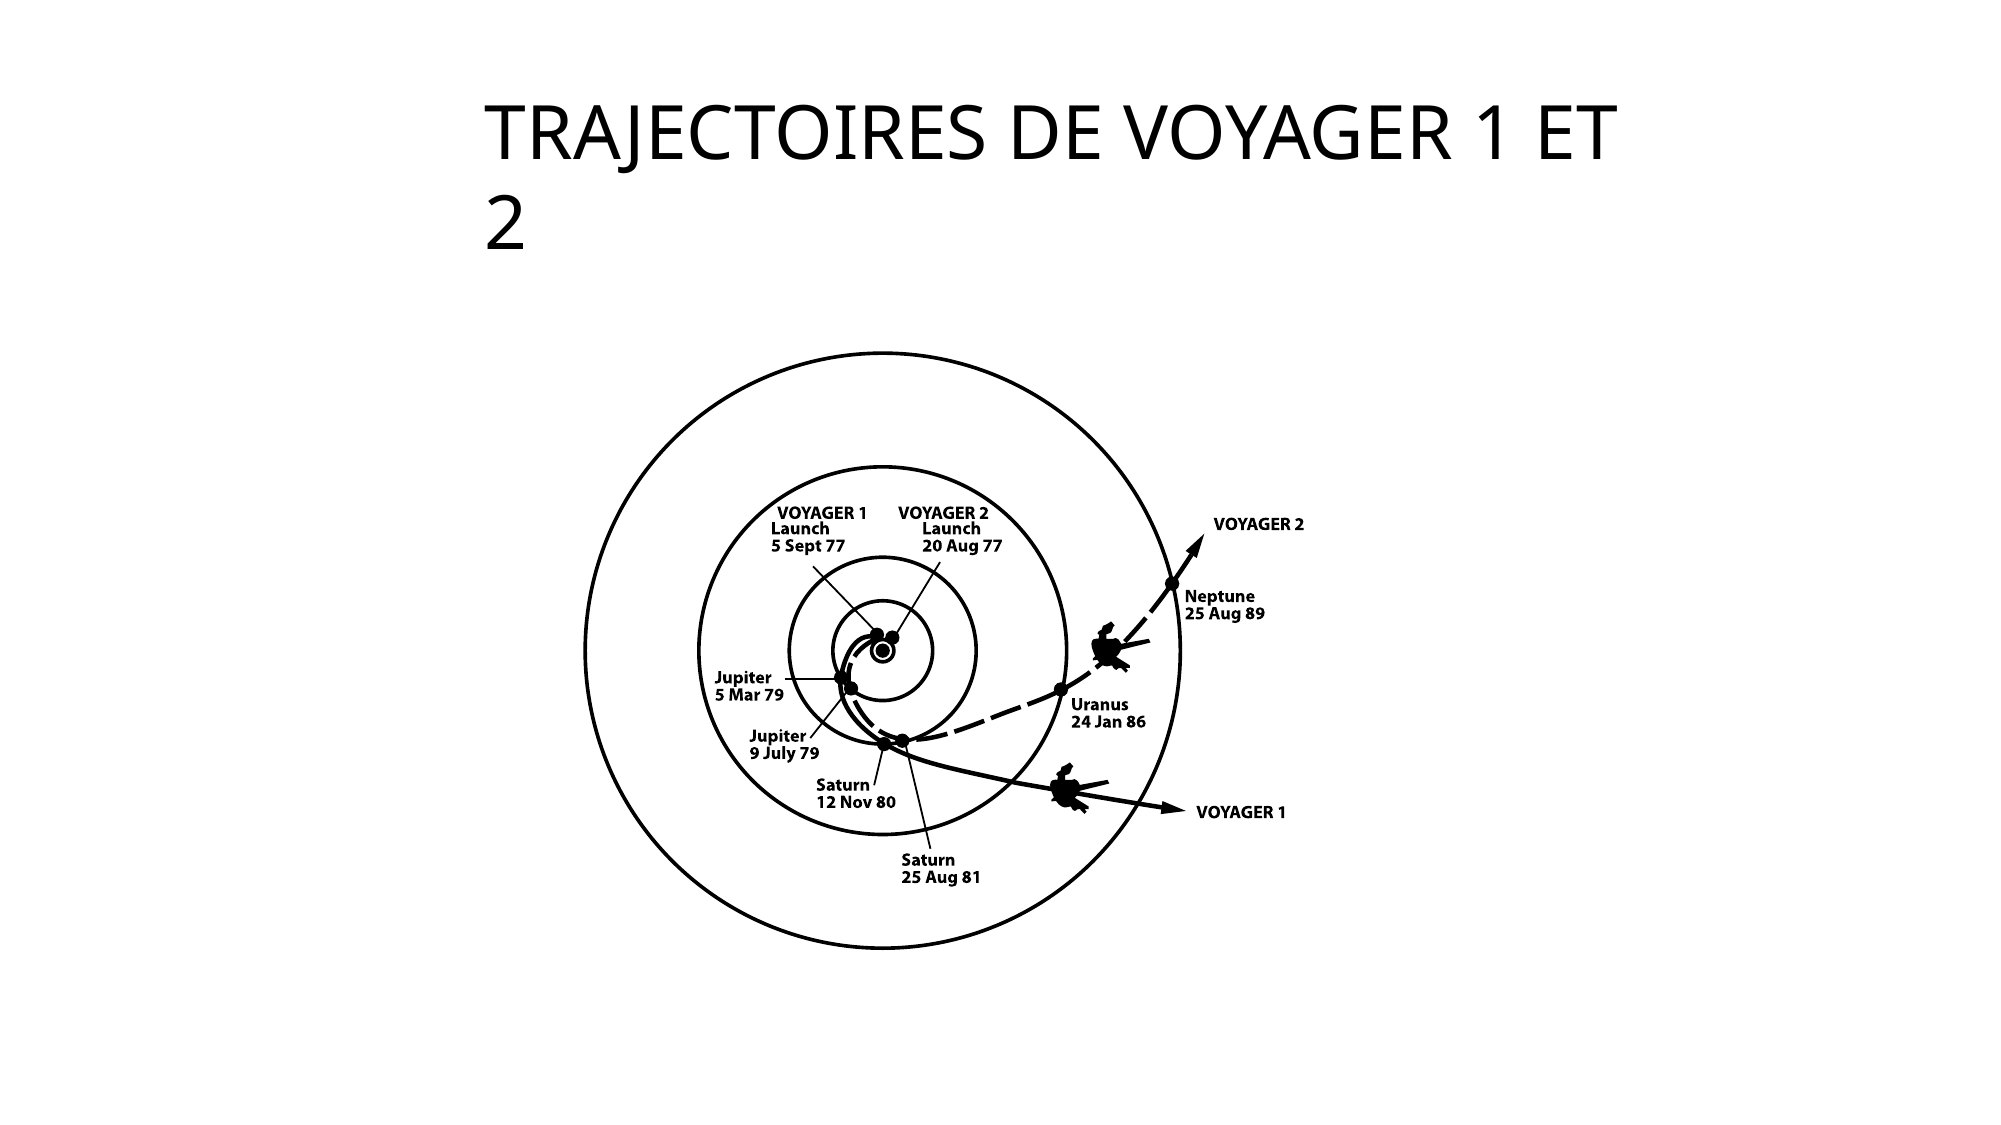

# Trajectoires de voyager 1 et 2